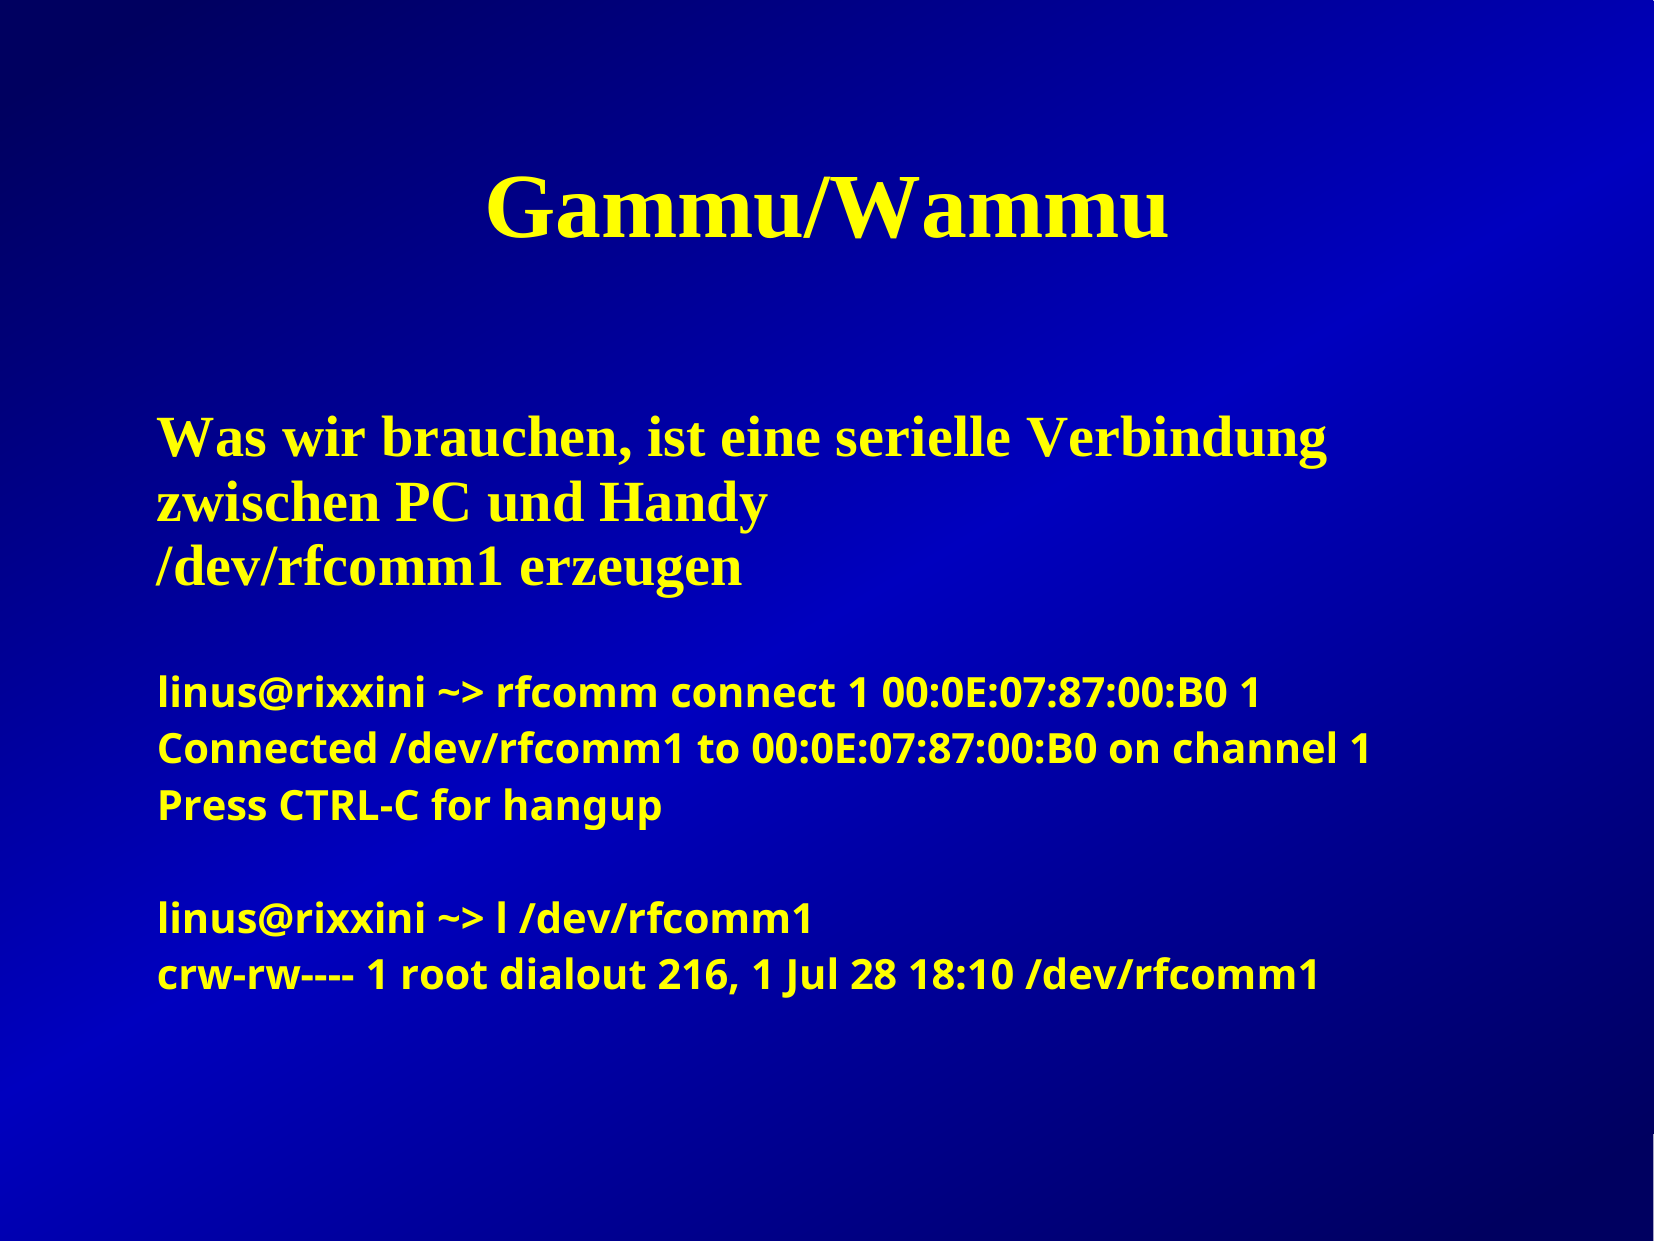

# Gammu/Wammu
Was wir brauchen, ist eine serielle Verbindung
zwischen PC und Handy
/dev/rfcomm1 erzeugen
linus@rixxini ~> rfcomm connect 1 00:0E:07:87:00:B0 1
Connected /dev/rfcomm1 to 00:0E:07:87:00:B0 on channel 1
Press CTRL-C for hangup
linus@rixxini ~> l /dev/rfcomm1
crw-rw---- 1 root dialout 216, 1 Jul 28 18:10 /dev/rfcomm1